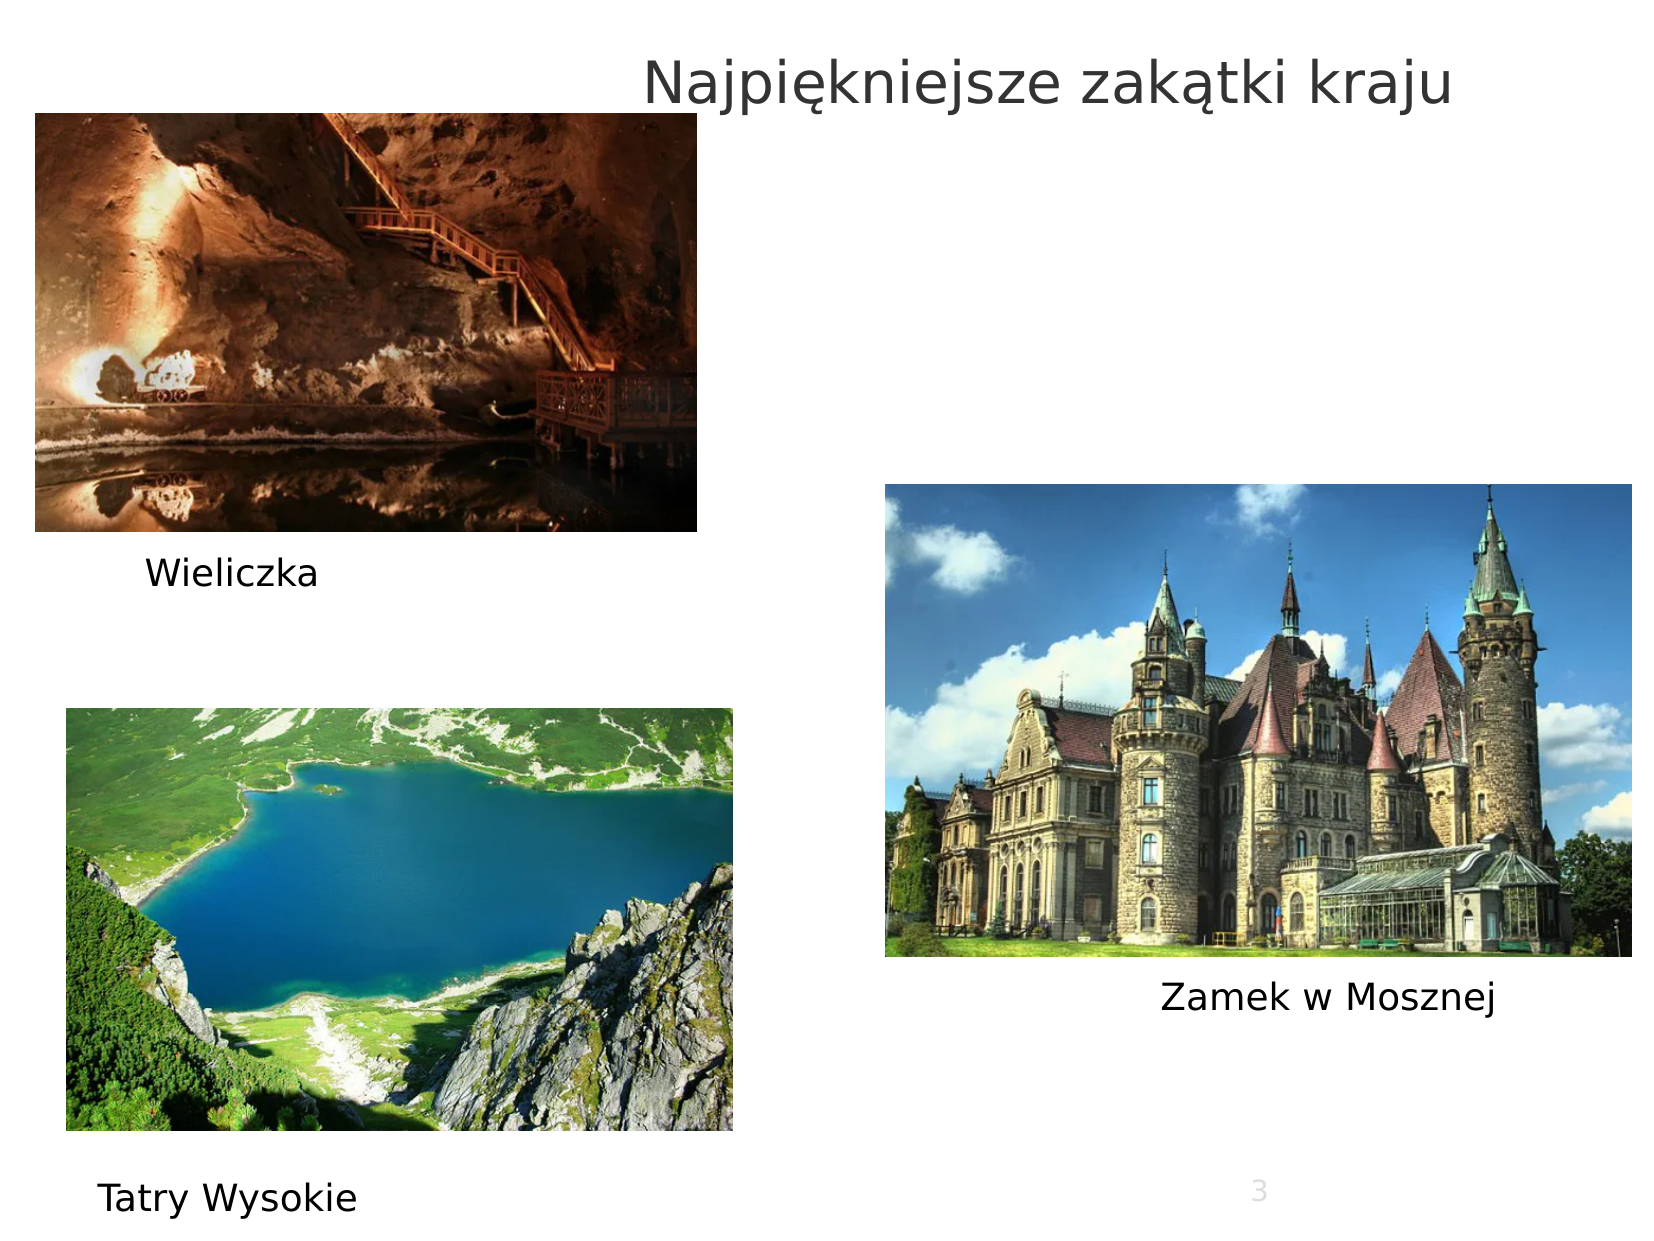

# Najpiękniejsze zakątki kraju
Wieliczka
Zamek w Mosznej
Tatry Wysokie